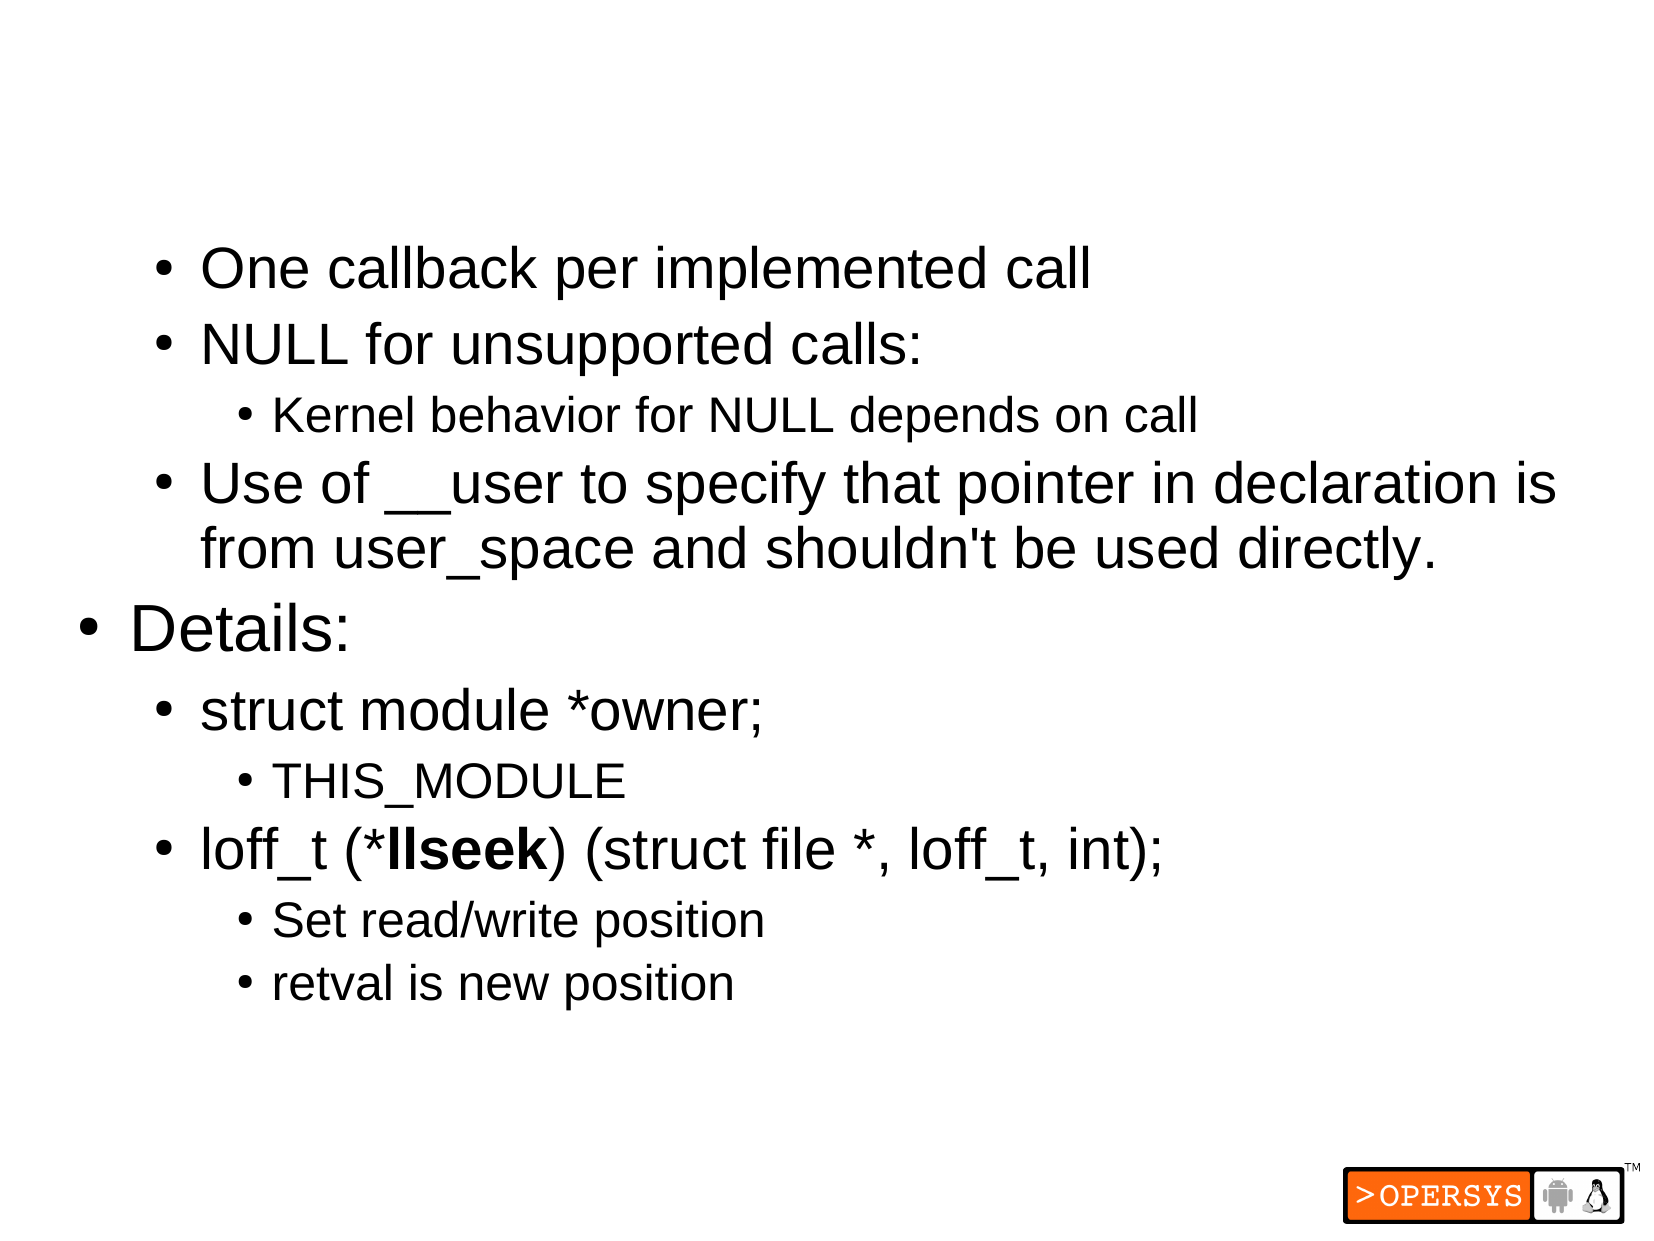

# One callback per implemented call
NULL for unsupported calls:
Kernel behavior for NULL depends on call
Use of __user to specify that pointer in declaration is from user_space and shouldn't be used directly.
Details:
struct module *owner;
THIS_MODULE
loff_t (*llseek) (struct file *, loff_t, int);
Set read/write position
retval is new position